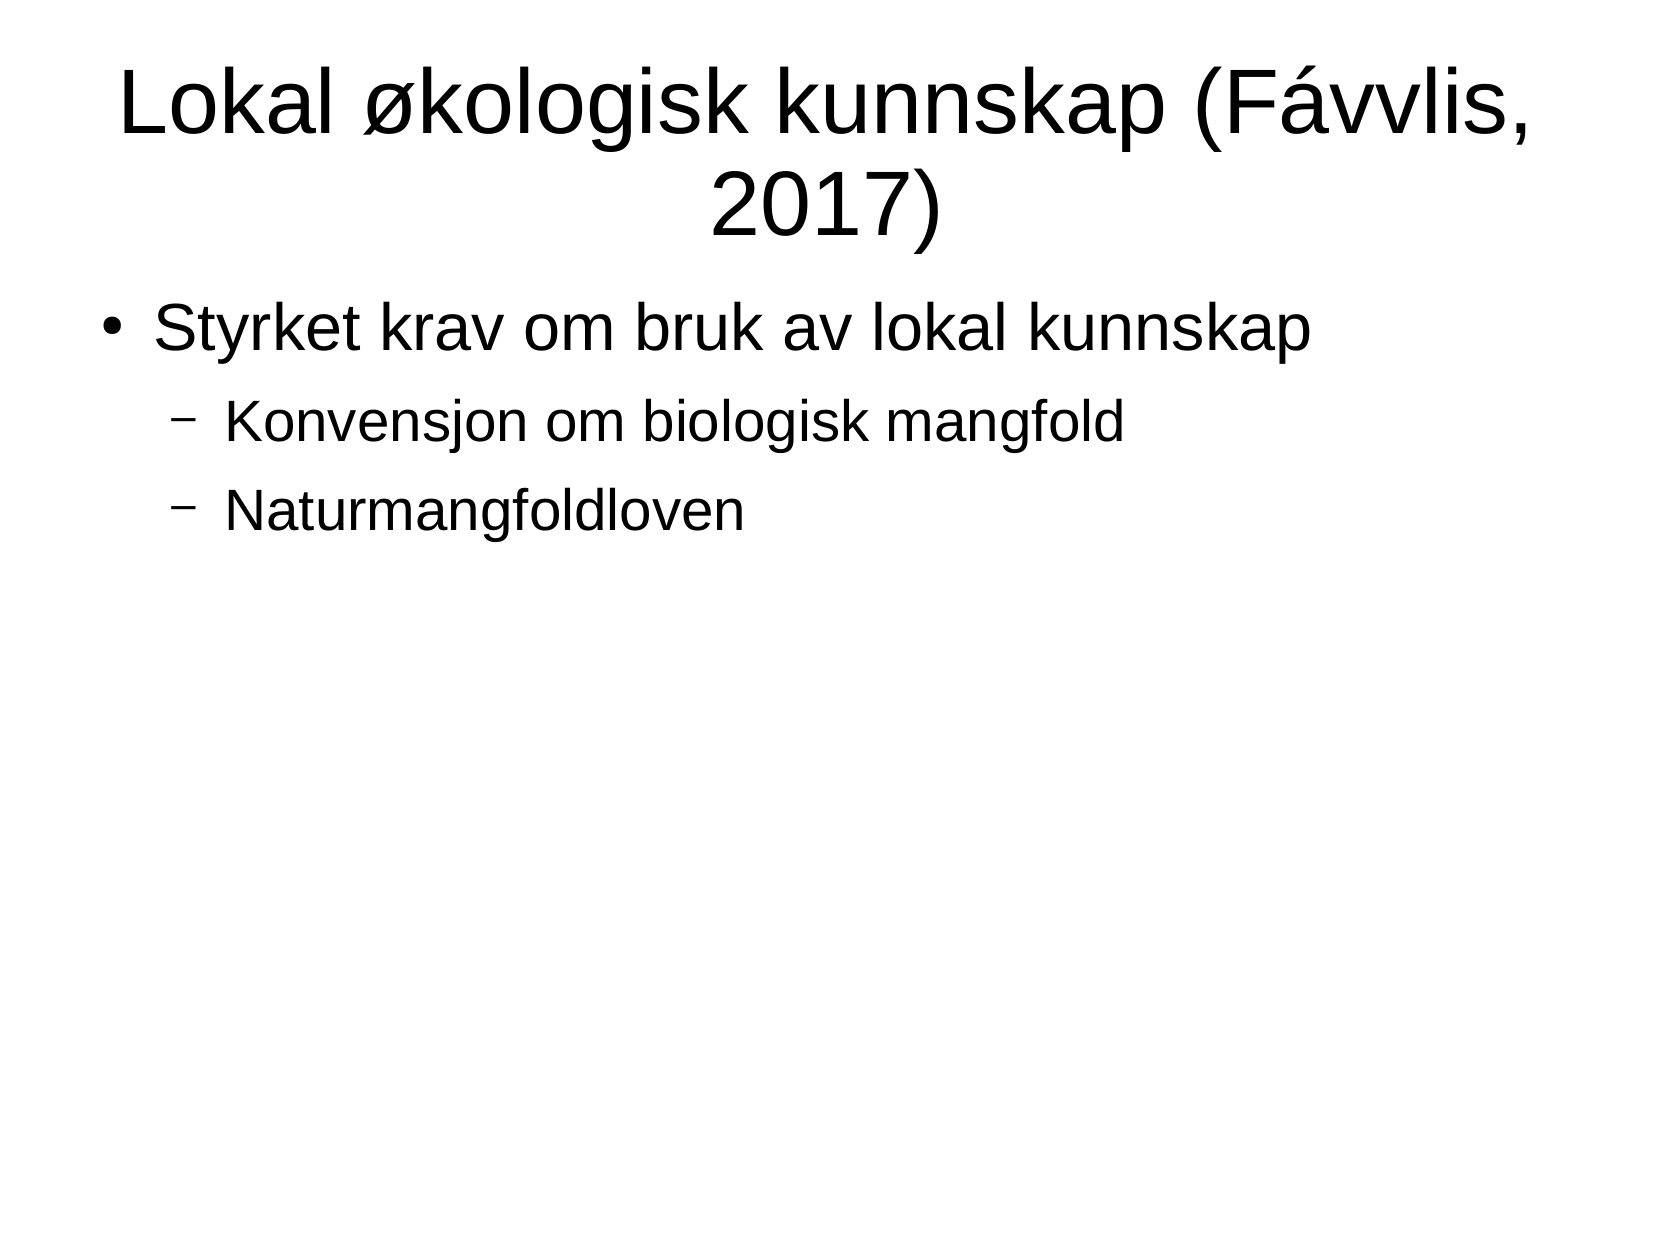

# Lokal økologisk kunnskap (Fávvlis, 2017)
Styrket krav om bruk av lokal kunnskap
Konvensjon om biologisk mangfold
Naturmangfoldloven